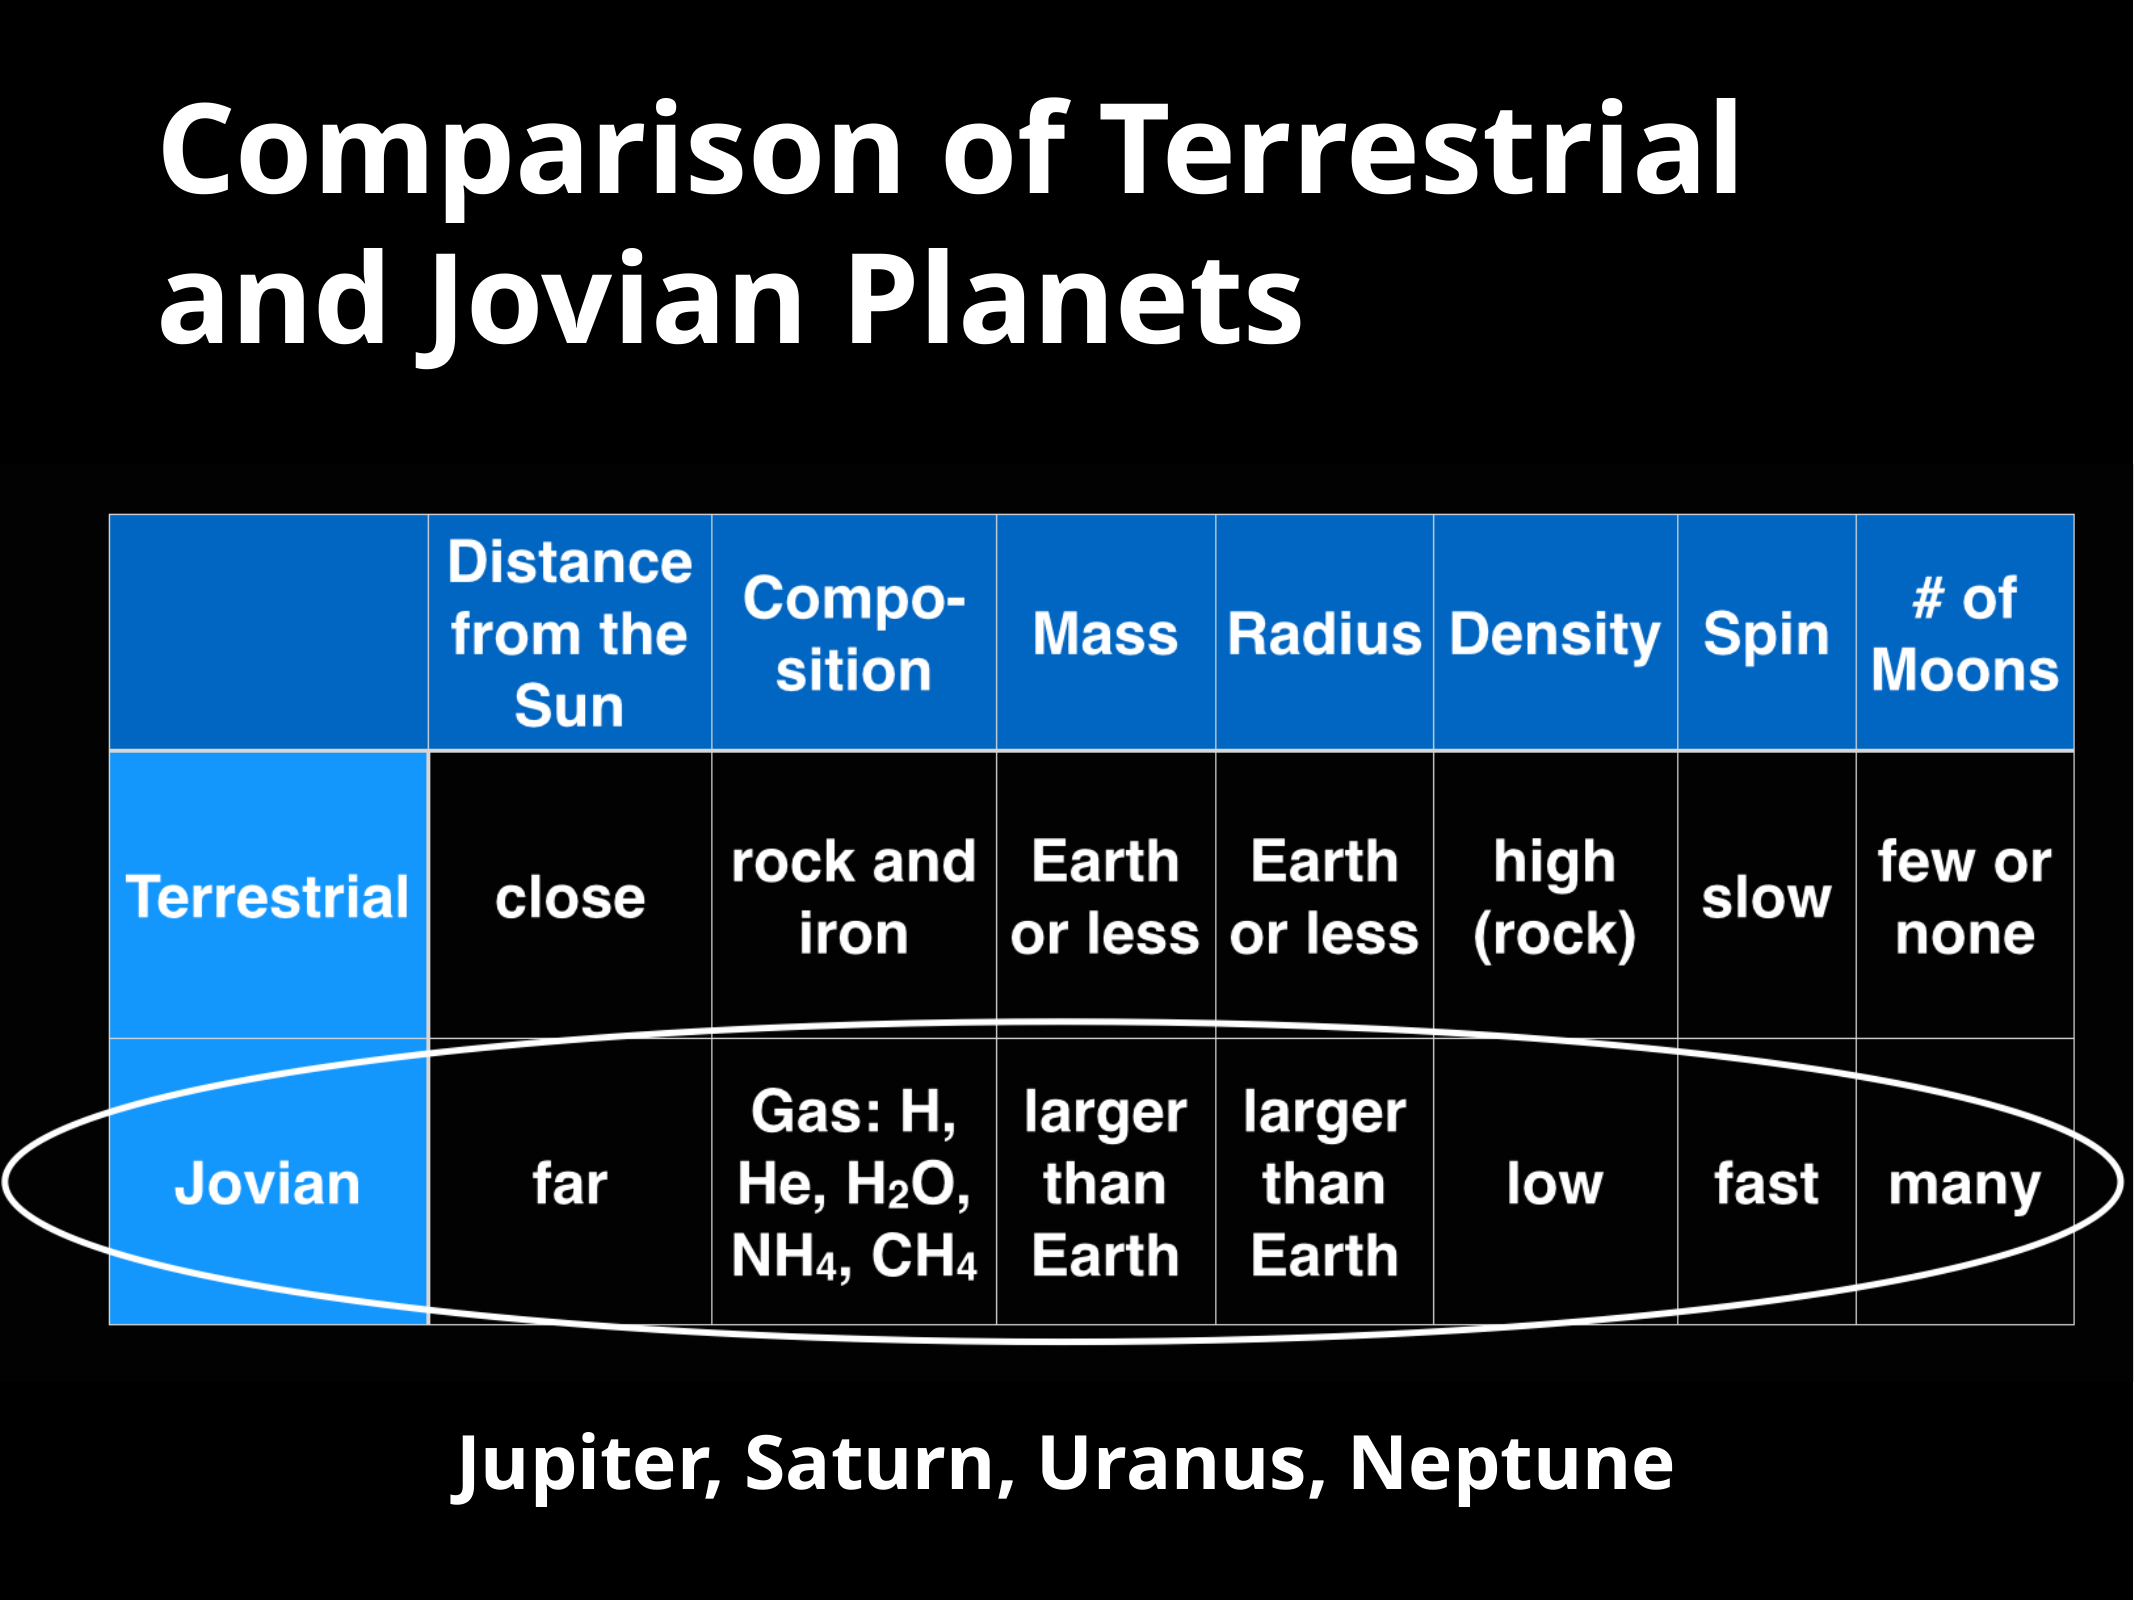

# Comparison of Terrestrial and Jovian Planets
Jupiter, Saturn, Uranus, Neptune